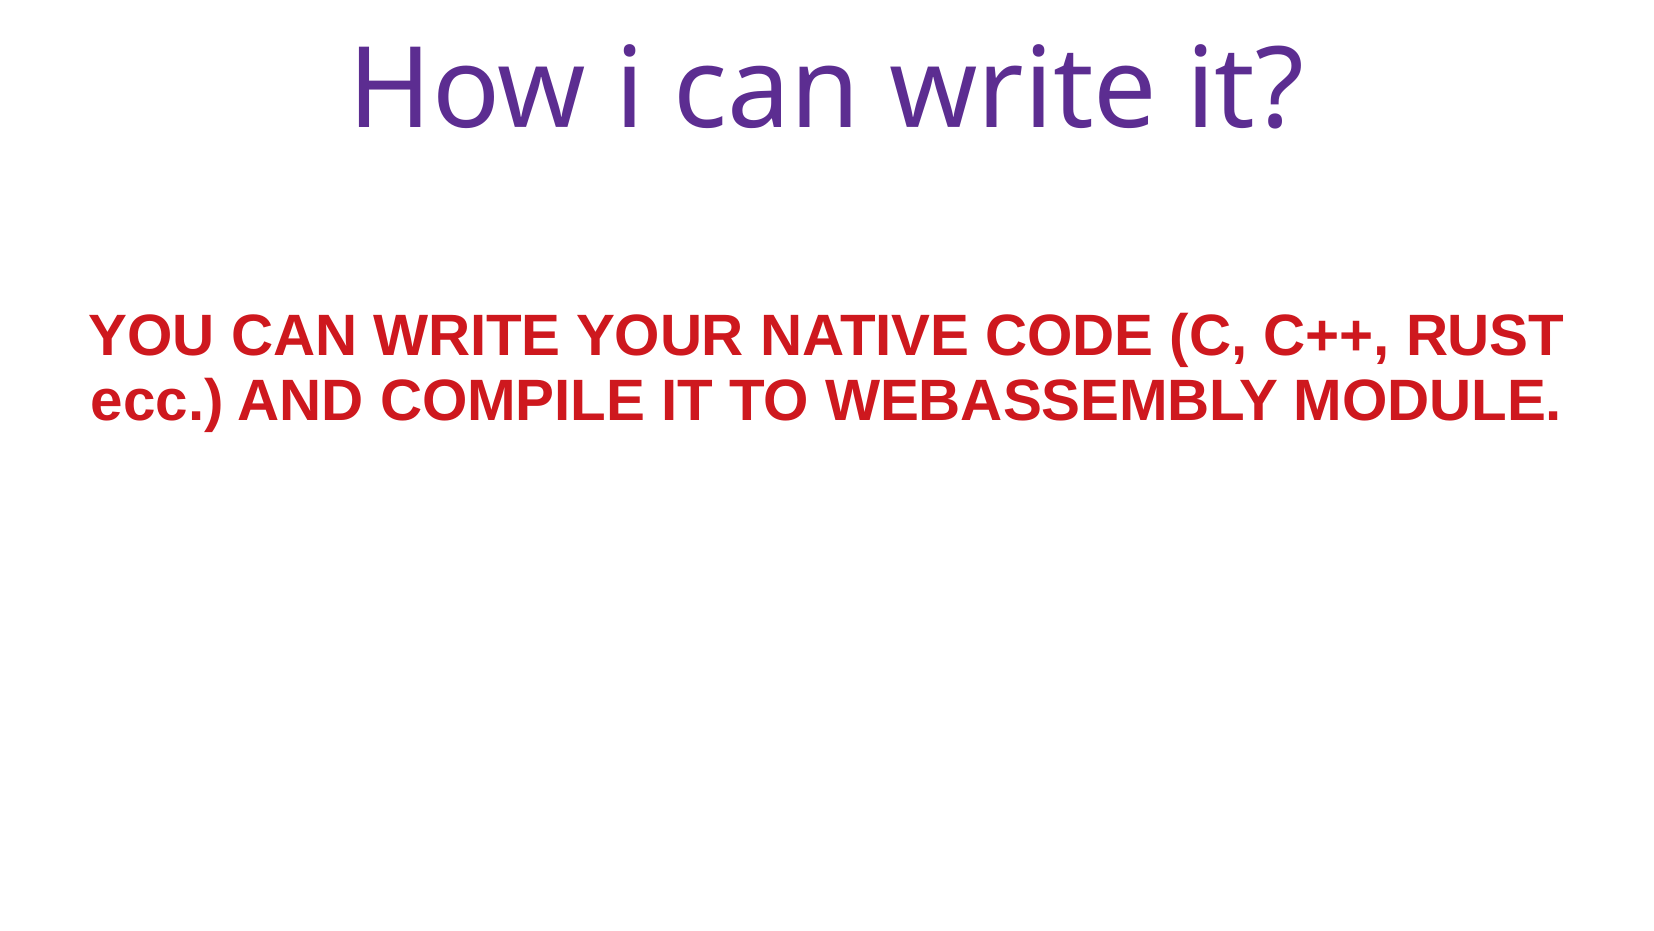

# How i can write it?
YOU CAN WRITE YOUR NATIVE CODE (C, C++, RUST ecc.) AND COMPILE IT TO WEBASSEMBLY MODULE.